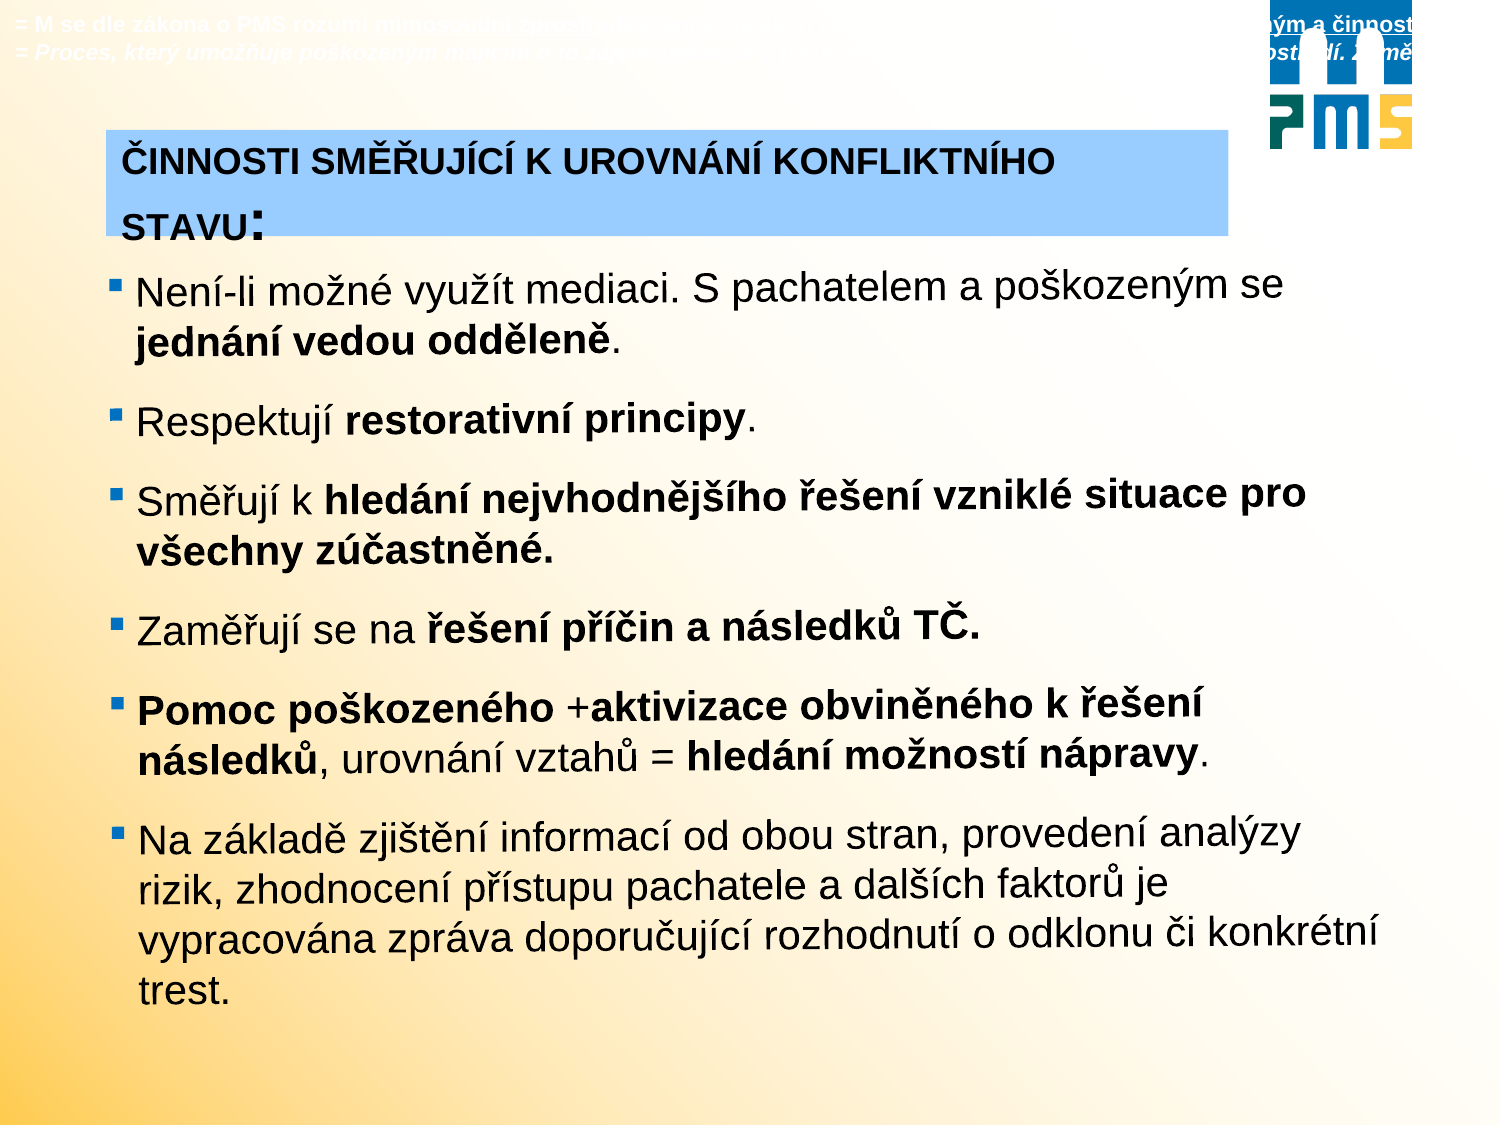

= M se dle zákona o PMS rozumí mimosoudní zprostředkování za účelem řešení sporu mezi obviněným a poškozeným a činnost směřující k urovnání konfliktního stavu vykonávaná v souvislosti s trestním řízením. Mediaci lze provádět jen s výslovným souhlasem obviněného a poškozeného.
= Proces, který umožňuje poškozeným majícím o to zájem setkat se s pachatelem v bezpečném a uspořádaném prostředí. Záměrem je vést pachatele k  odpovědnosti a zároveň poskytnout podporu a pomoc pošk. Pošk.- sdělit, jak jej TČ ovlivnil, dostat odpovědi na své otázky a účastnit se plánu NŠ.
ČINNOSTI SMĚŘUJÍCÍ K UROVNÁNÍ KONFLIKTNÍHO STAVU:
Není-li možné využít mediaci. S pachatelem a poškozeným se jednání vedou odděleně.
Respektují restorativní principy.
Směřují k hledání nejvhodnějšího řešení vzniklé situace pro všechny zúčastněné.
Zaměřují se na řešení příčin a následků TČ.
Pomoc poškozeného +aktivizace obviněného k řešení následků, urovnání vztahů = hledání možností nápravy.
Na základě zjištění informací od obou stran, provedení analýzy rizik, zhodnocení přístupu pachatele a dalších faktorů je vypracována zpráva doporučující rozhodnutí o odklonu či konkrétní trest.